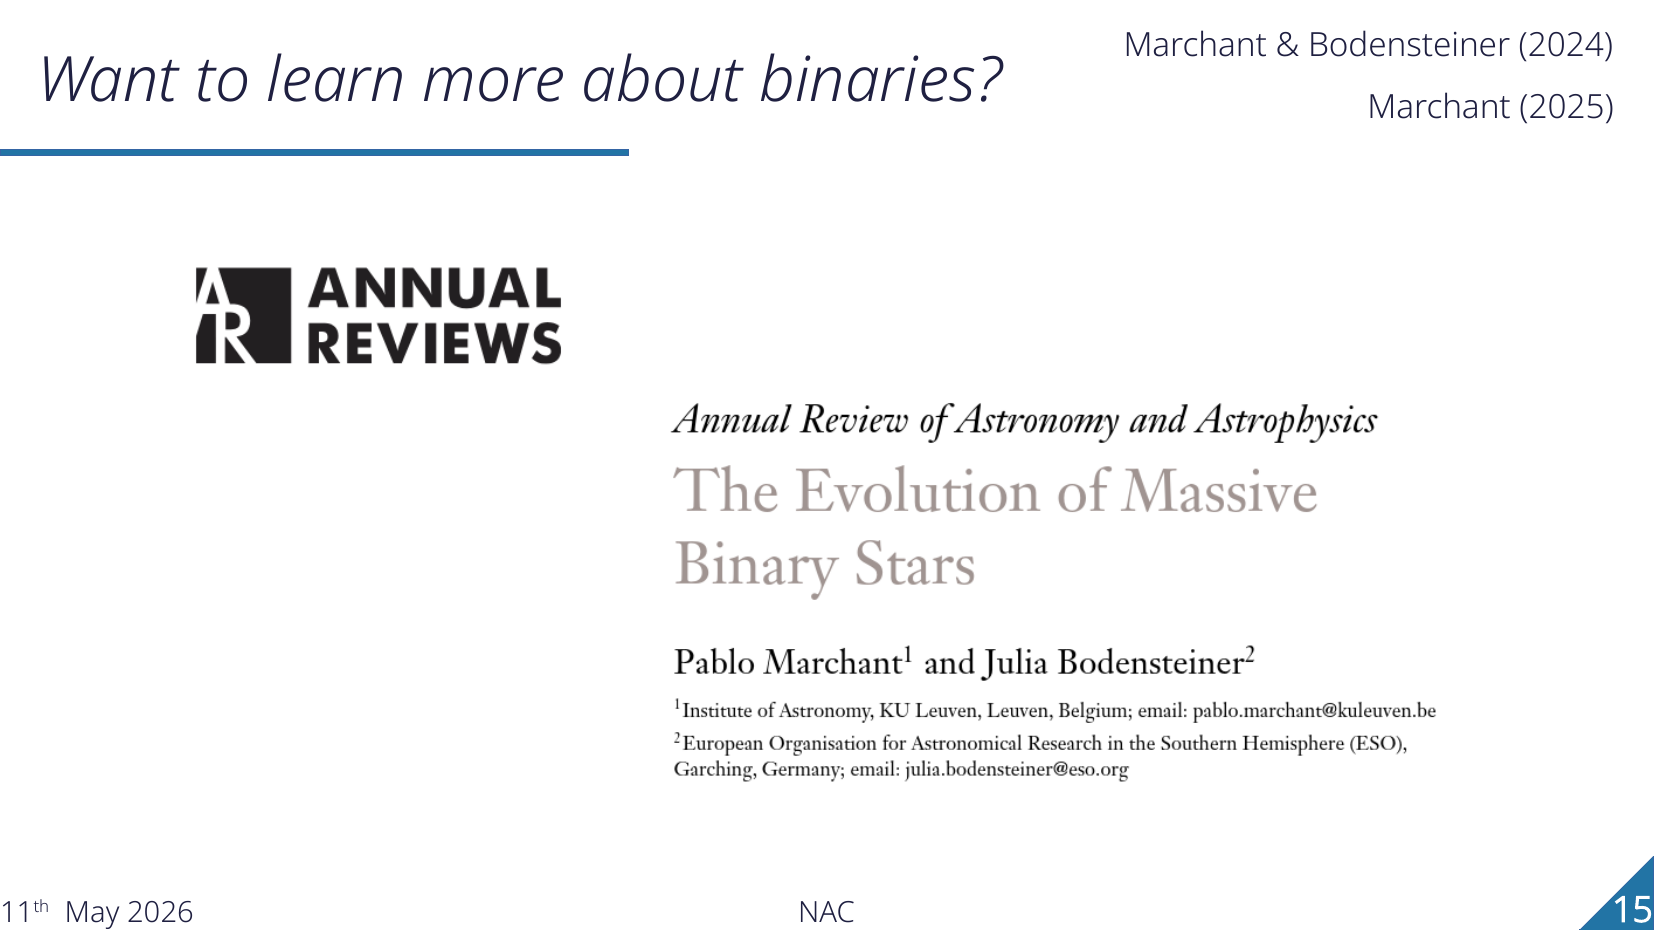

# Want to learn more about binaries?
Marchant & Bodensteiner (2024)
Marchant (2025)
15
22